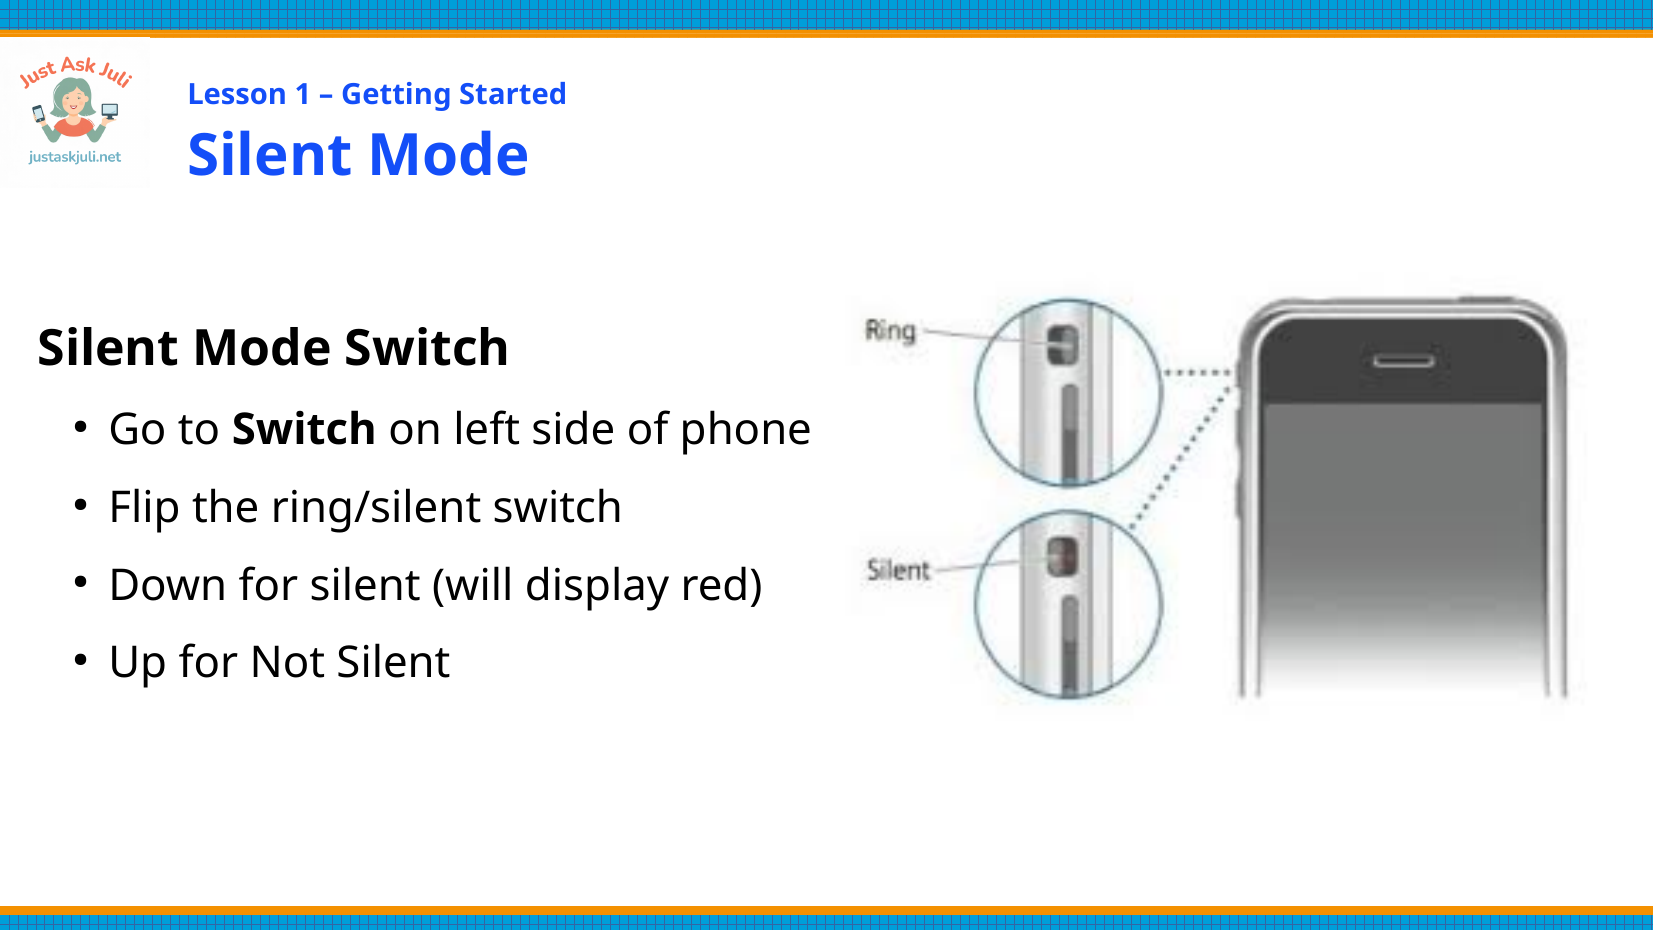

Lesson 1 – Getting Started
Silent Mode
Silent Mode Switch
Go to Switch on left side of phone
Flip the ring/silent switch
Down for silent (will display red)
Up for Not Silent